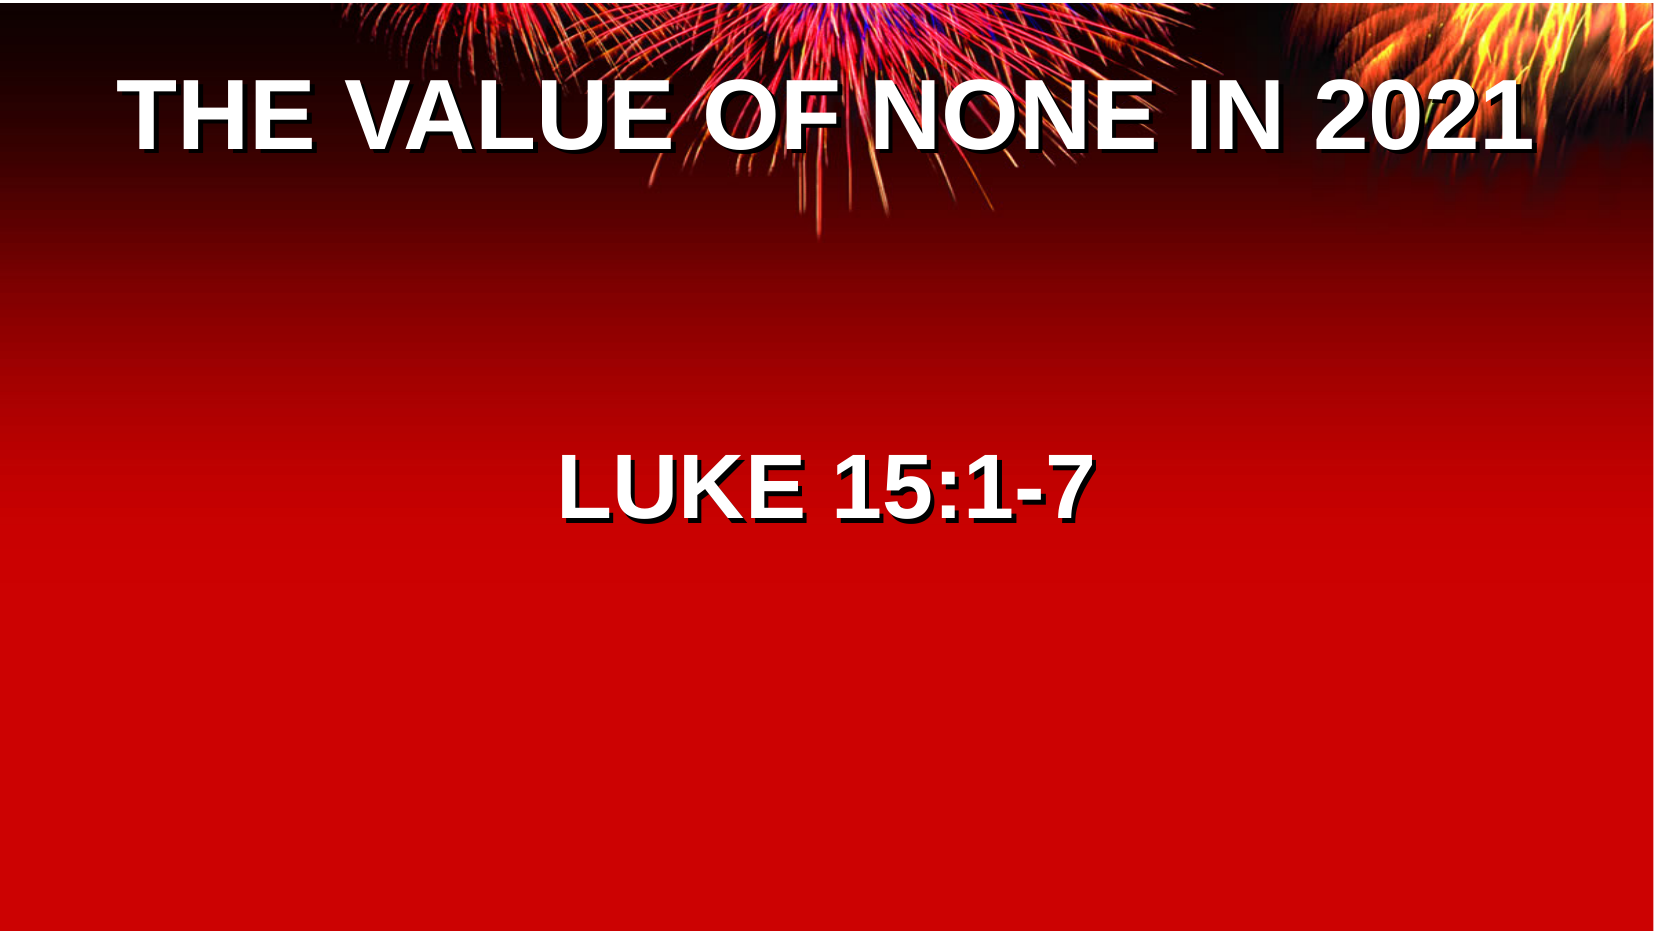

# THE VALUE OF NONE IN 2021
LUKE 15:1-7